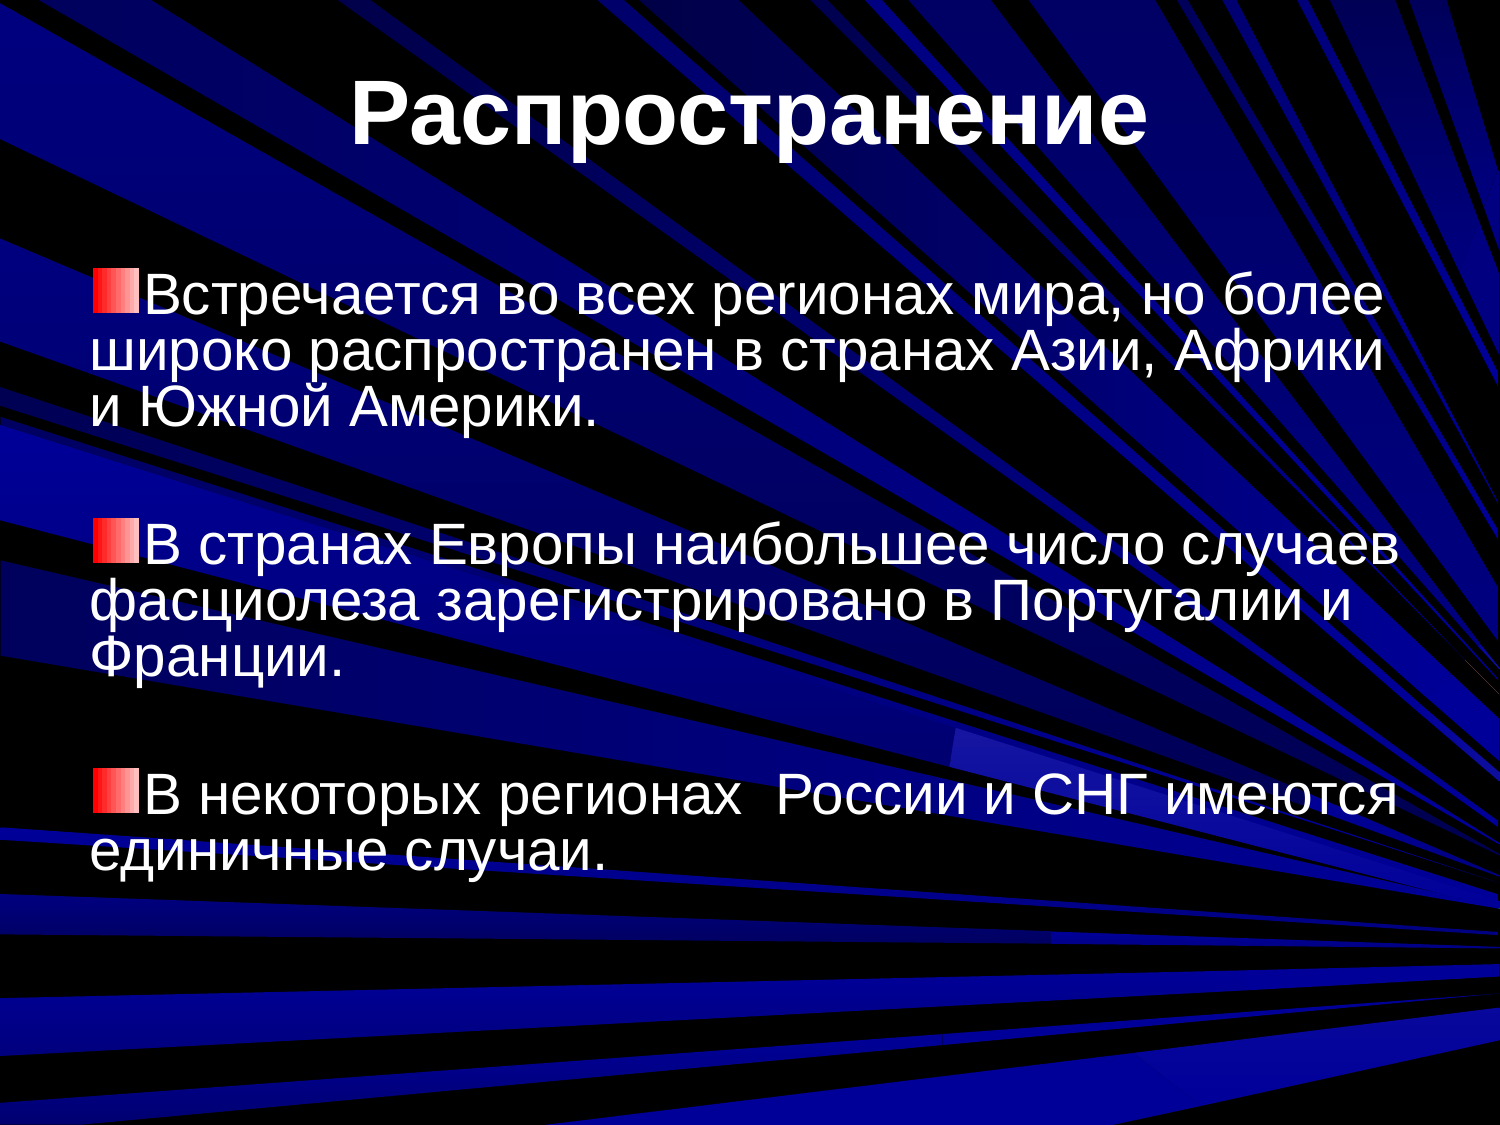

# Распространение
Встречается во всех perионах мира, но более широко распространен в странах Азии, Африки и Южной Америки.
В странах Европы наибольшее число случаев фасциолеза зарегистрировано в Португалии и Франции.
В некоторых регионах России и СНГ имеются единичные случаи.